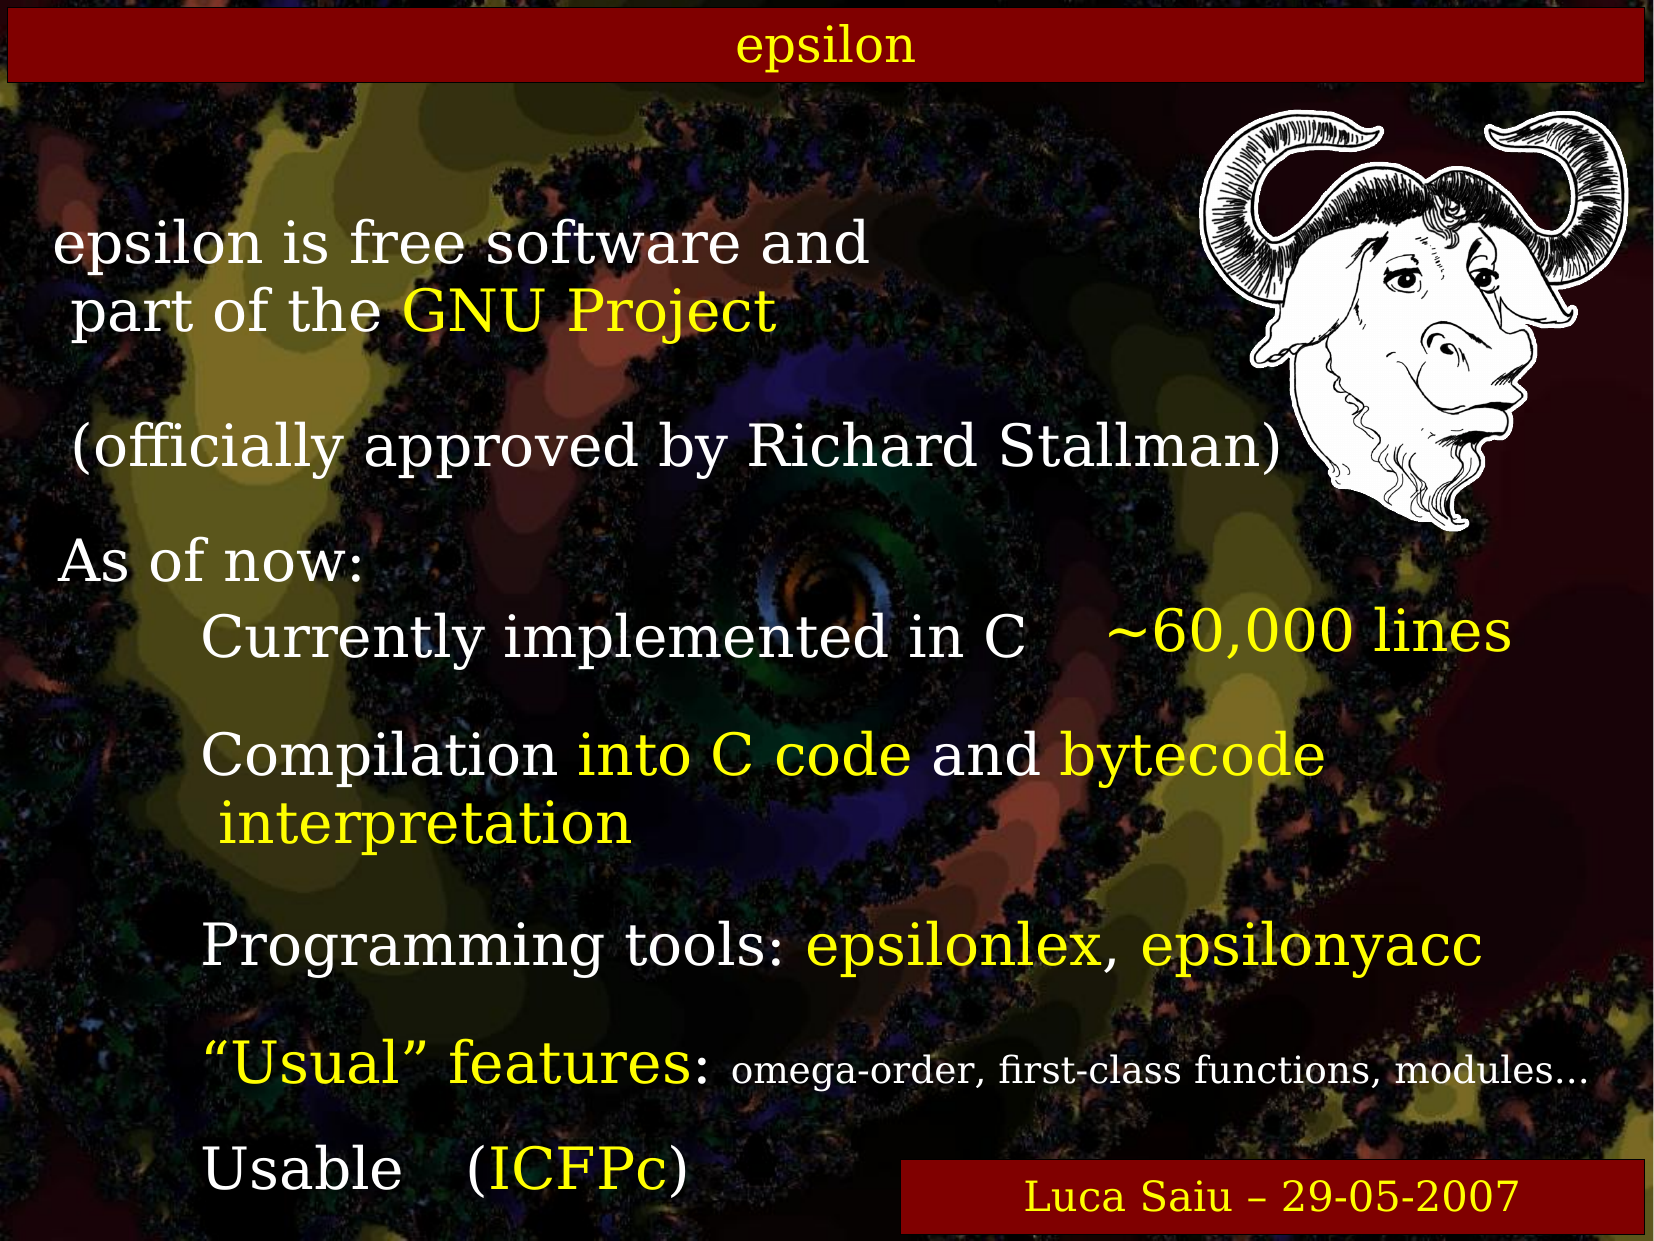

epsilon
Luca Saiu – 29-05-2007
 epsilon is free software and
 part of the GNU Project
 (officially approved by Richard Stallman)
 As of now:
~60,000 lines
 Currently implemented in C
 Compilation into C code and bytecode
 interpretation
 Programming tools: epsilonlex, epsilonyacc
 “Usual” features: omega-order, first-class functions, modules...
 Usable
(ICFPc)